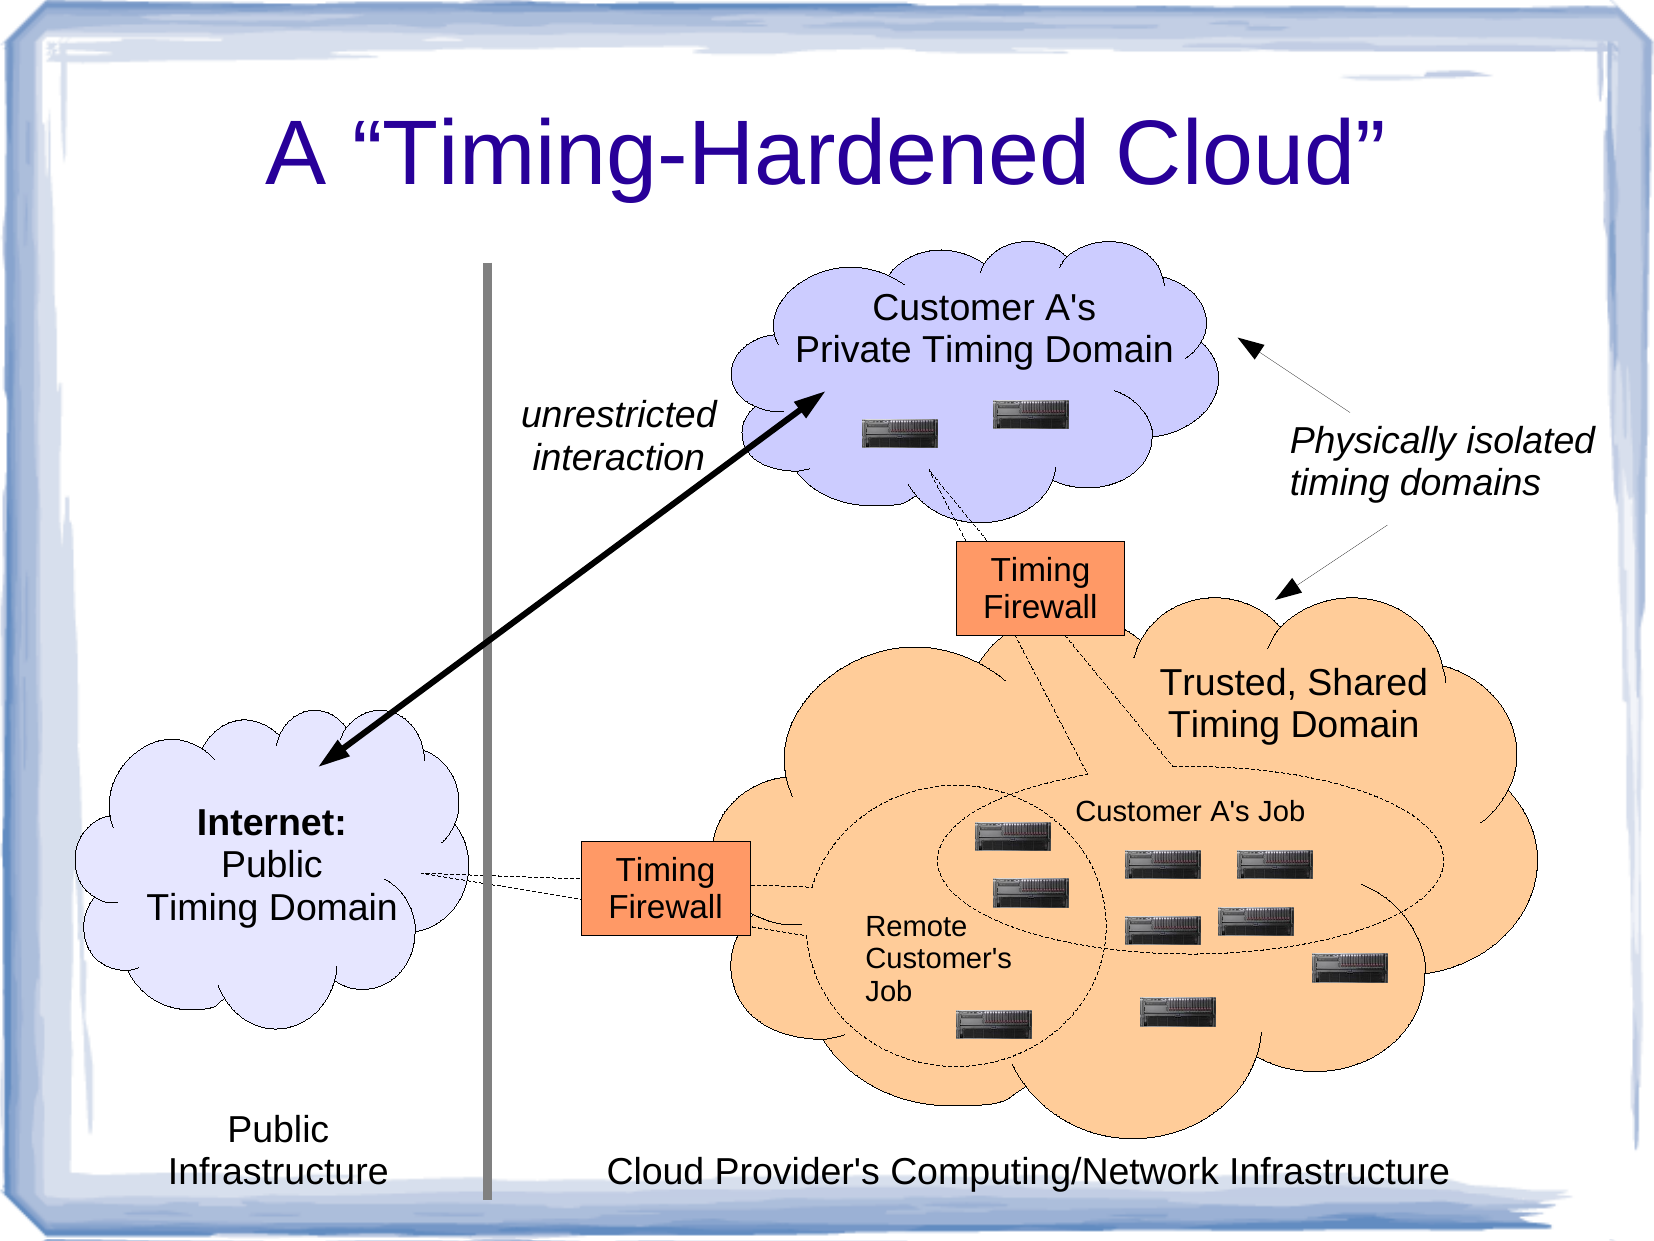

# A “Timing-Hardened Cloud”
Customer A's
Private Timing Domain
unrestricted
interaction
Physically isolated
timing domains
Timing
Firewall
Trusted, Shared
Timing Domain
Customer A's Job
Remote
Customer's
Job
Internet:
Public
Timing Domain
Timing
Firewall
Public
Infrastructure
Cloud Provider's Computing/Network Infrastructure